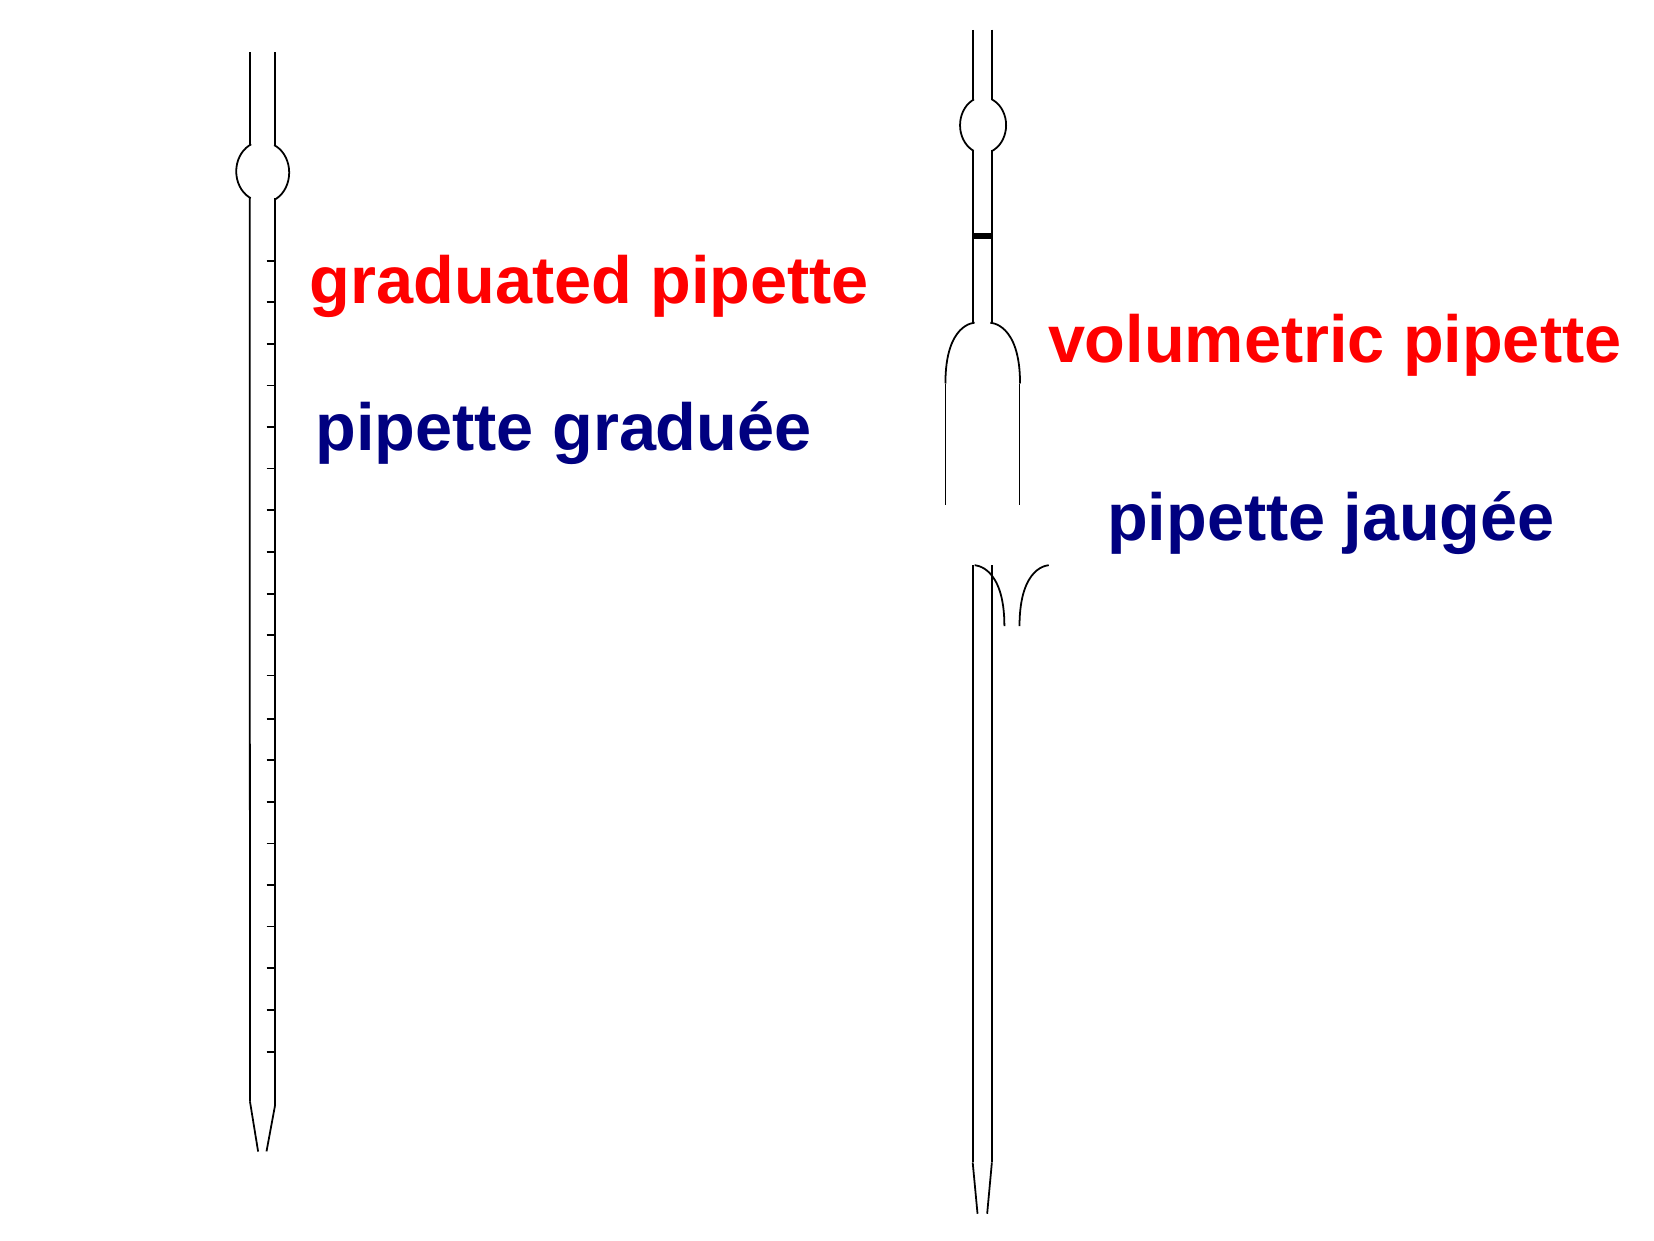

graduated pipette
volumetric pipette
pipette graduée
pipette jaugée